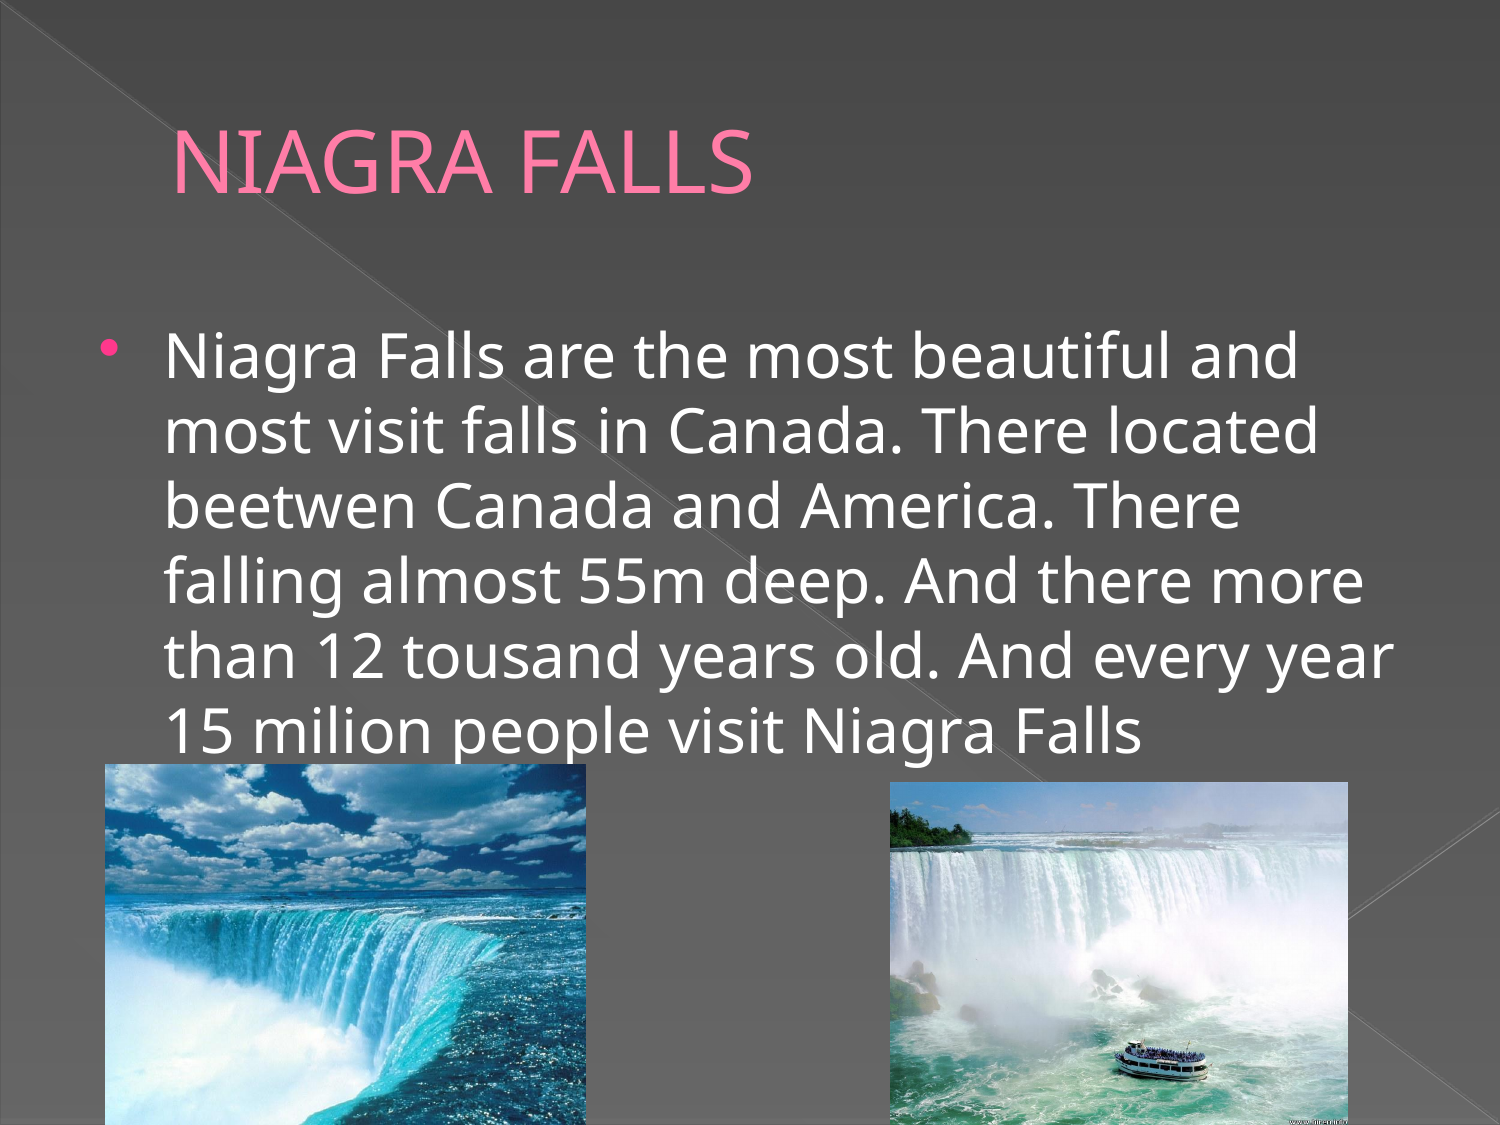

# NIAGRA FALLS
Niagra Falls are the most beautiful and most visit falls in Canada. There located beetwen Canada and America. There falling almost 55m deep. And there more than 12 tousand years old. And every year 15 milion people visit Niagra Falls